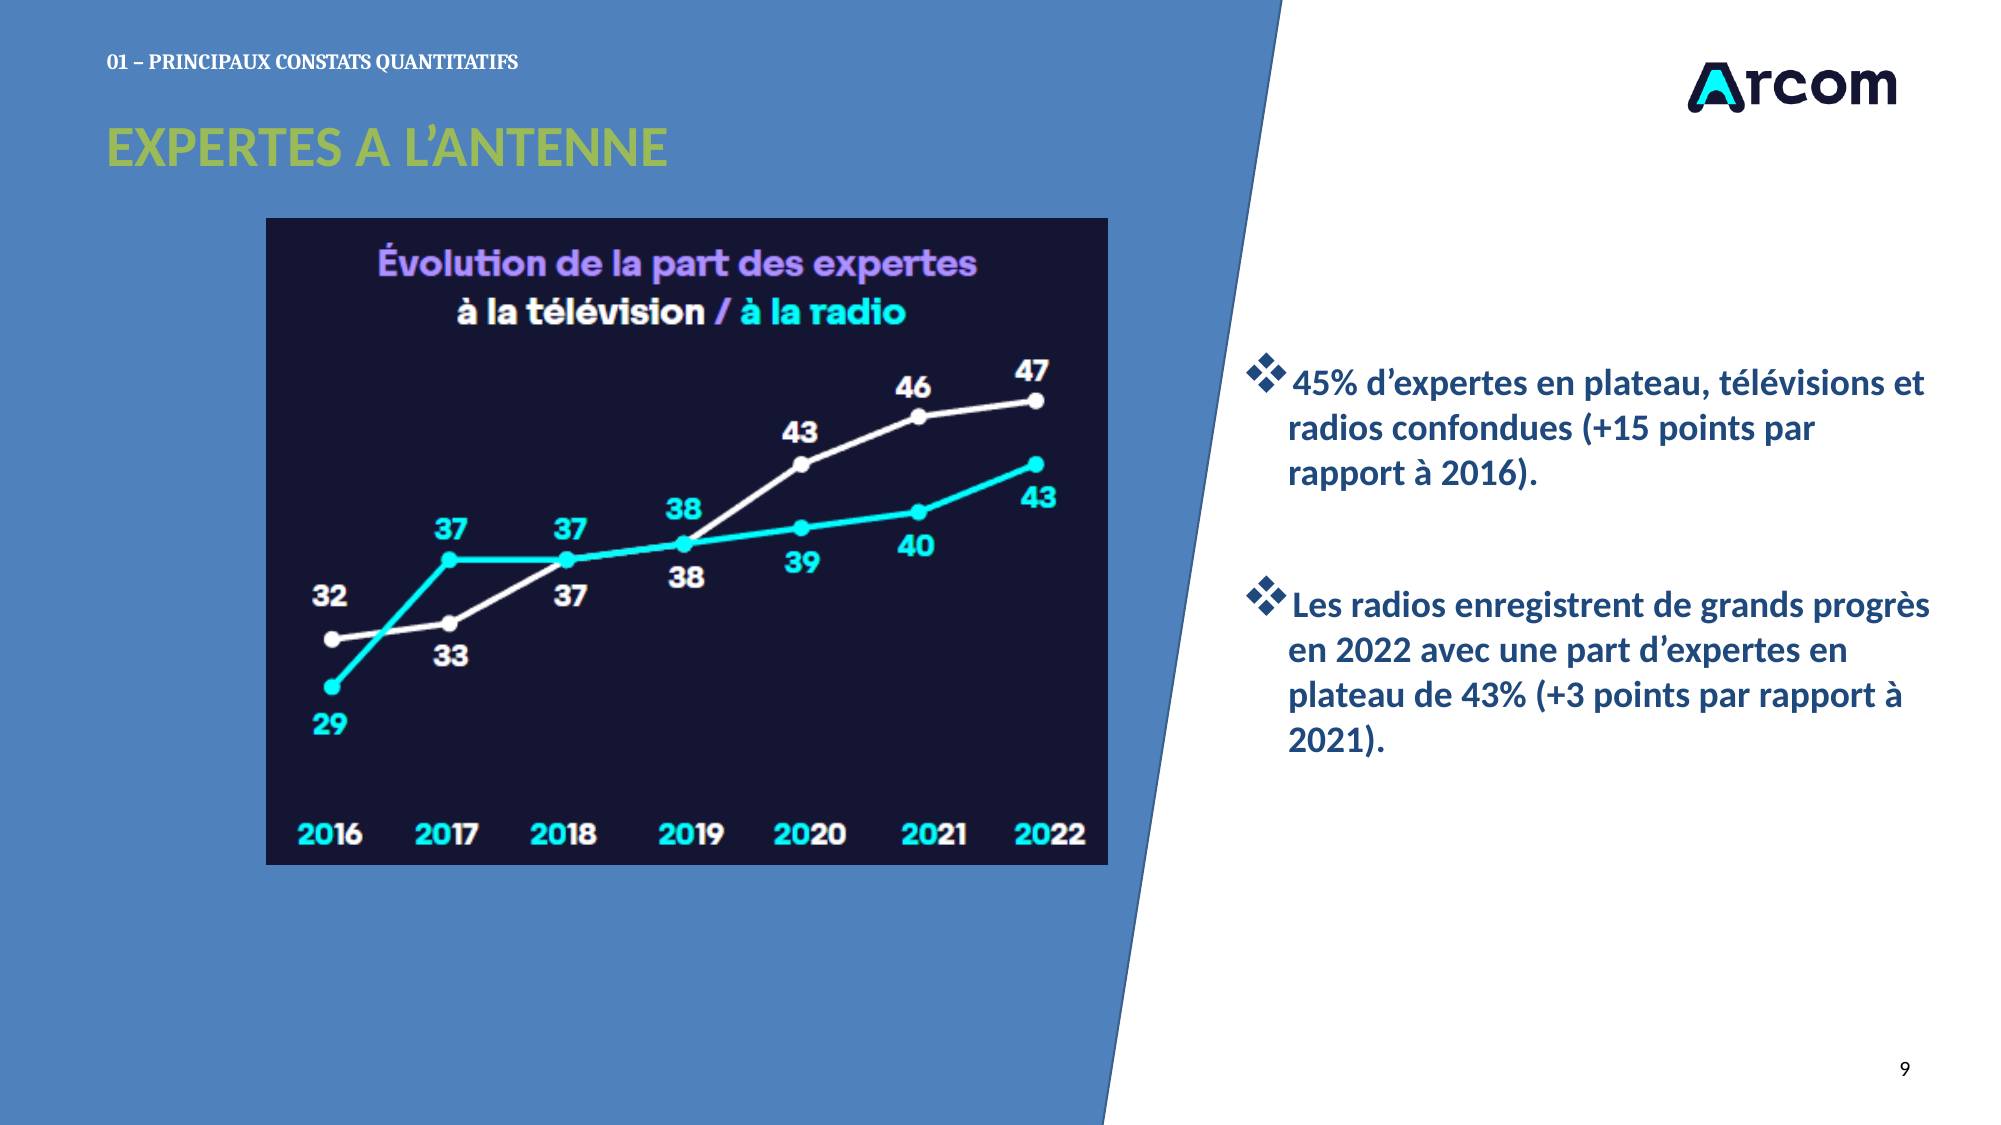

01 – Principaux constats quantitatifs
EXPERTES A L’ANTENNE
# 45% d’expertes en plateau, télévisions et radios confondues (+15 points par rapport à 2016).
Les radios enregistrent de grands progrès en 2022 avec une part d’expertes en plateau de 43% (+3 points par rapport à 2021).